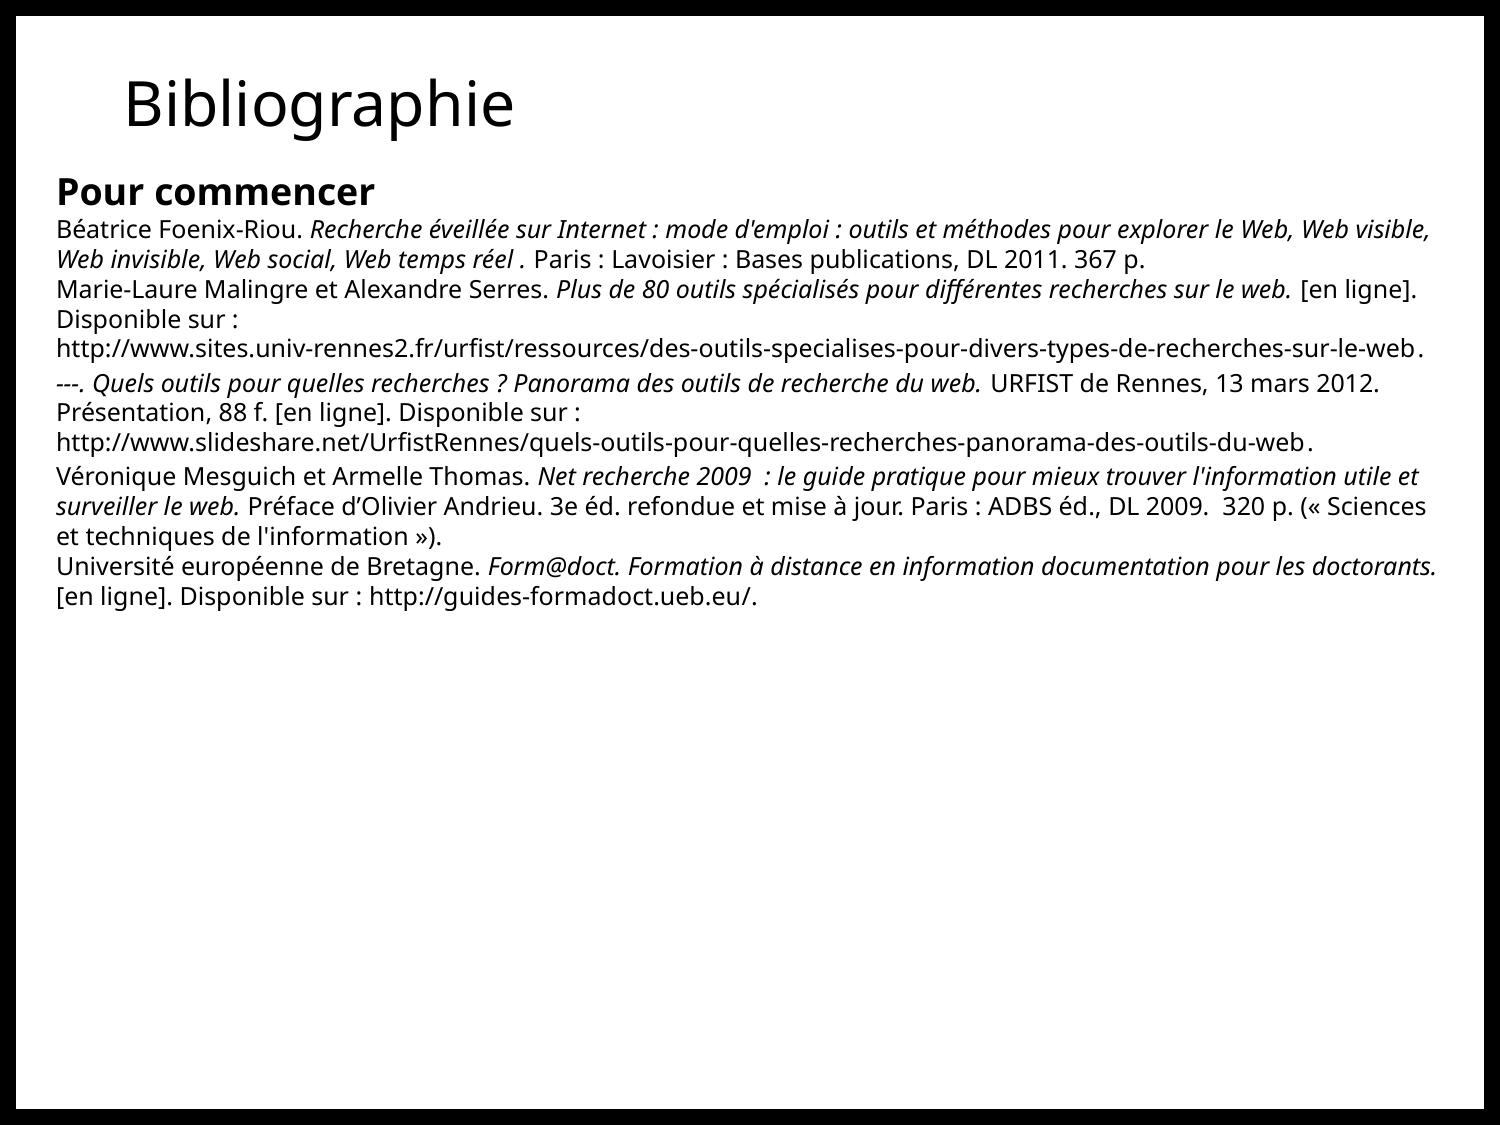

Bibliographie
Pour commencer
Béatrice Foenix-Riou. Recherche éveillée sur Internet : mode d'emploi : outils et méthodes pour explorer le Web, Web visible, Web invisible, Web social, Web temps réel . Paris : Lavoisier : Bases publications, DL 2011. 367 p.
Marie-Laure Malingre et Alexandre Serres. Plus de 80 outils spécialisés pour différentes recherches sur le web. [en ligne]. Disponible sur : http://www.sites.univ-rennes2.fr/urfist/ressources/des-outils-specialises-pour-divers-types-de-recherches-sur-le-web.
---. Quels outils pour quelles recherches ? Panorama des outils de recherche du web. URFIST de Rennes, 13 mars 2012. Présentation, 88 f. [en ligne]. Disponible sur : http://www.slideshare.net/UrfistRennes/quels-outils-pour-quelles-recherches-panorama-des-outils-du-web.
Véronique Mesguich et Armelle Thomas. Net recherche 2009 : le guide pratique pour mieux trouver l'information utile et surveiller le web. Préface d’Olivier Andrieu. 3e éd. refondue et mise à jour. Paris : ADBS éd., DL 2009. 320 p. (« Sciences et techniques de l'information »).
Université européenne de Bretagne. Form@doct. Formation à distance en information documentation pour les doctorants. [en ligne]. Disponible sur : http://guides-formadoct.ueb.eu/.